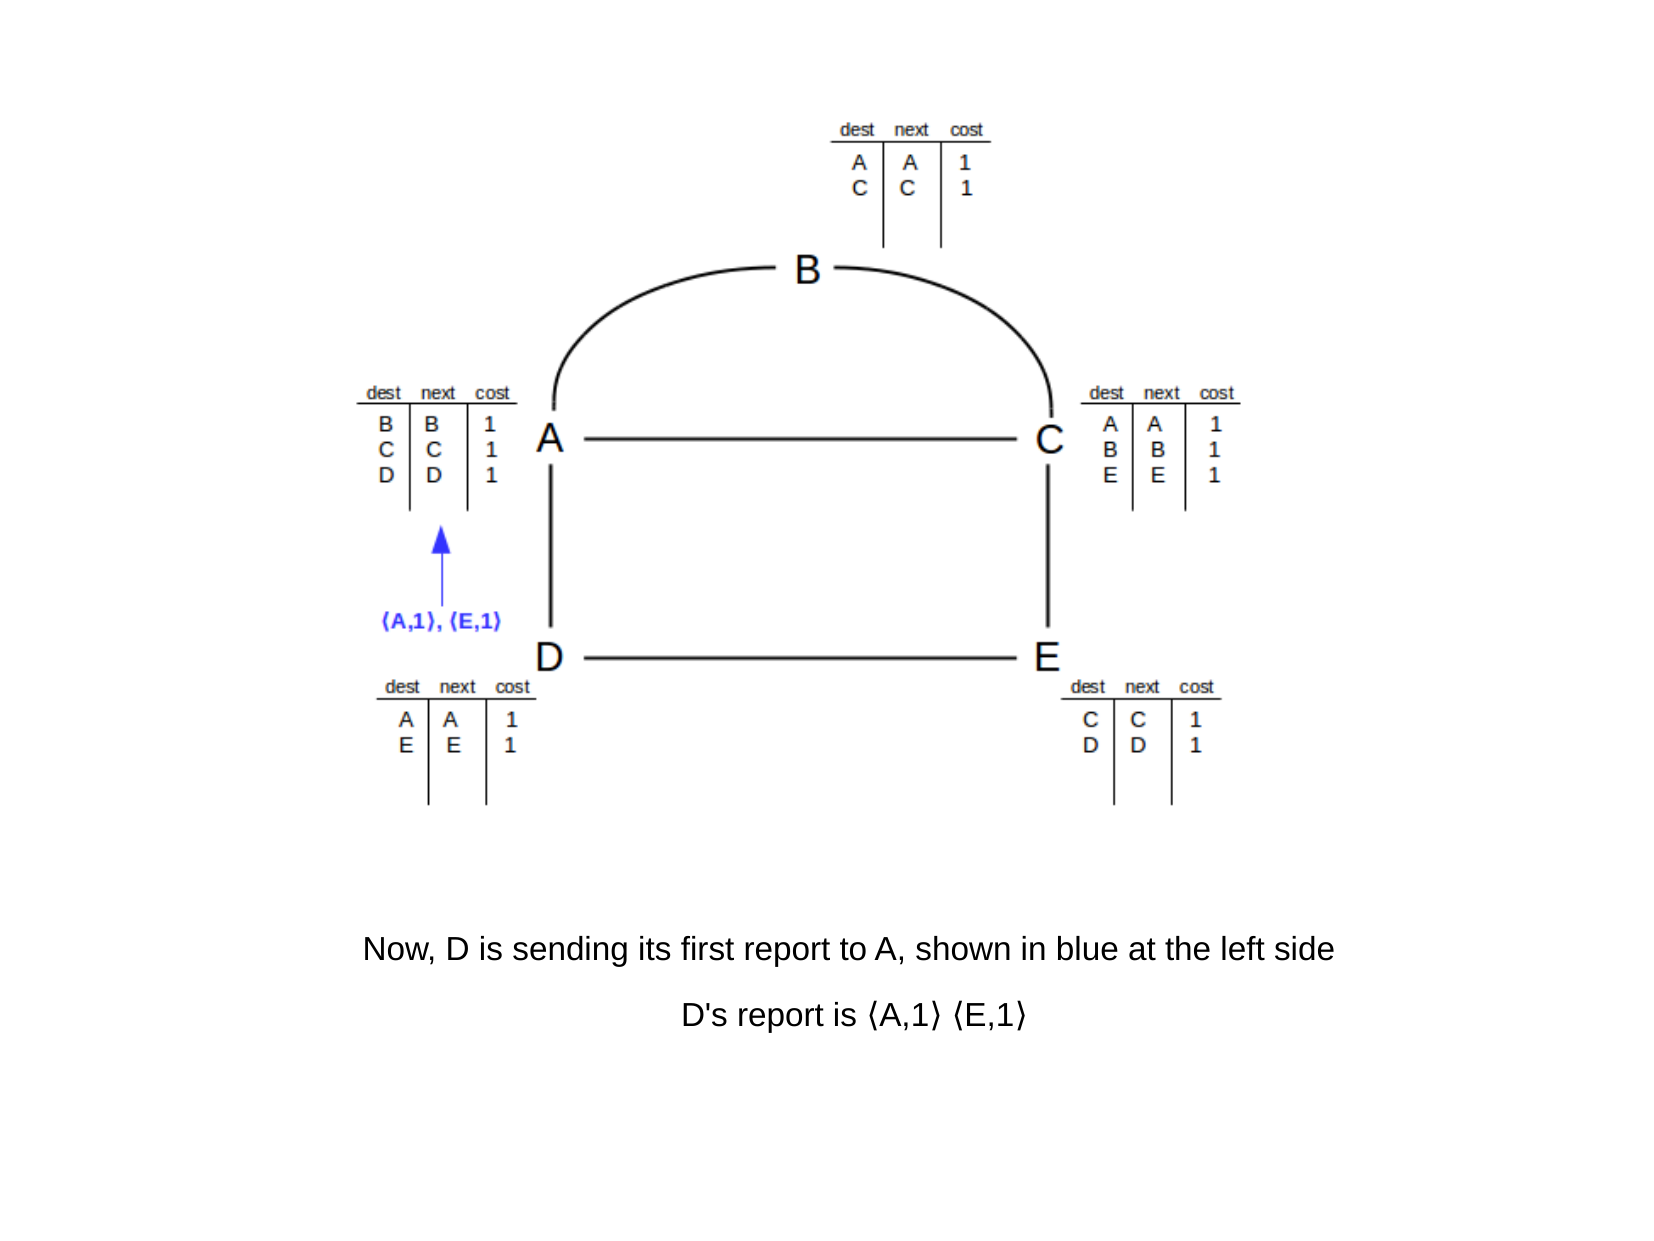

# Now, D is sending its first report to A, shown in blue at the left side
D's report is ⟨A,1⟩ ⟨E,1⟩